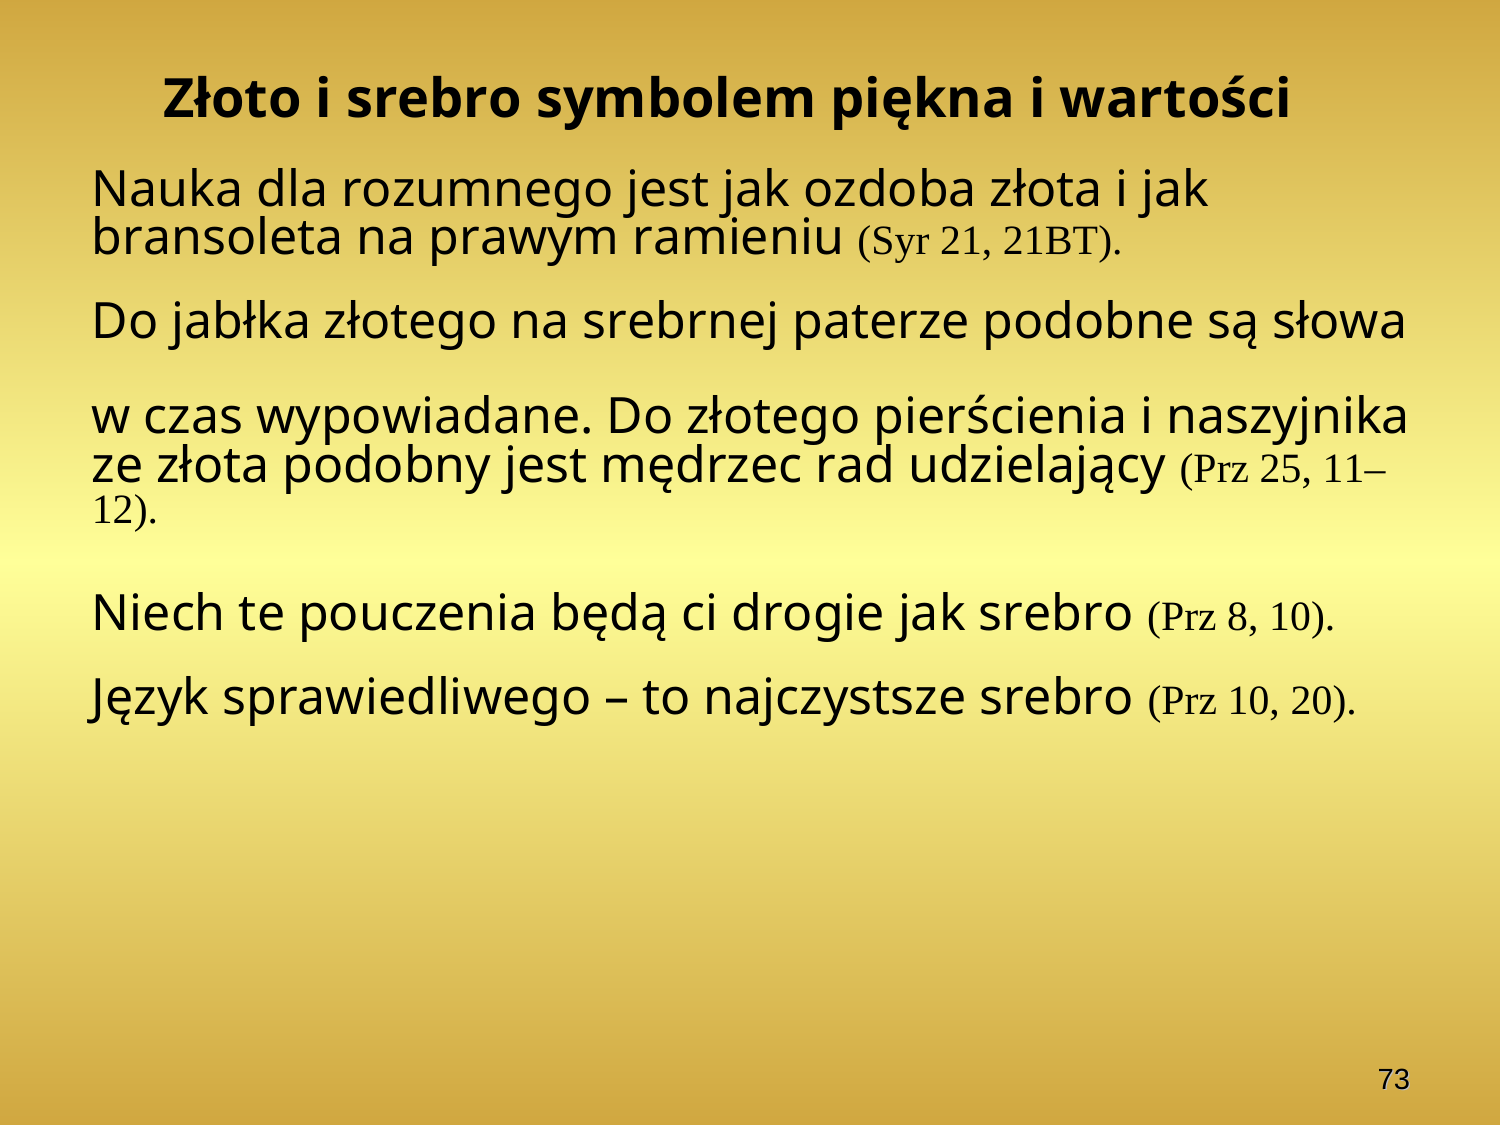

# Złoto i srebro symbolem piękna i wartości
Nauka dla rozumnego jest jak ozdoba złota i jak bransoleta na prawym ramieniu (Syr 21, 21BT).
Do jabłka złotego na srebrnej paterze podobne są słowa
w czas wypowiadane. Do złotego pierścienia i naszyjnika ze złota podobny jest mędrzec rad udzielający (Prz 25, 11–12).
Niech te pouczenia będą ci drogie jak srebro (Prz 8, 10).
Język sprawiedliwego – to najczystsze srebro (Prz 10, 20).